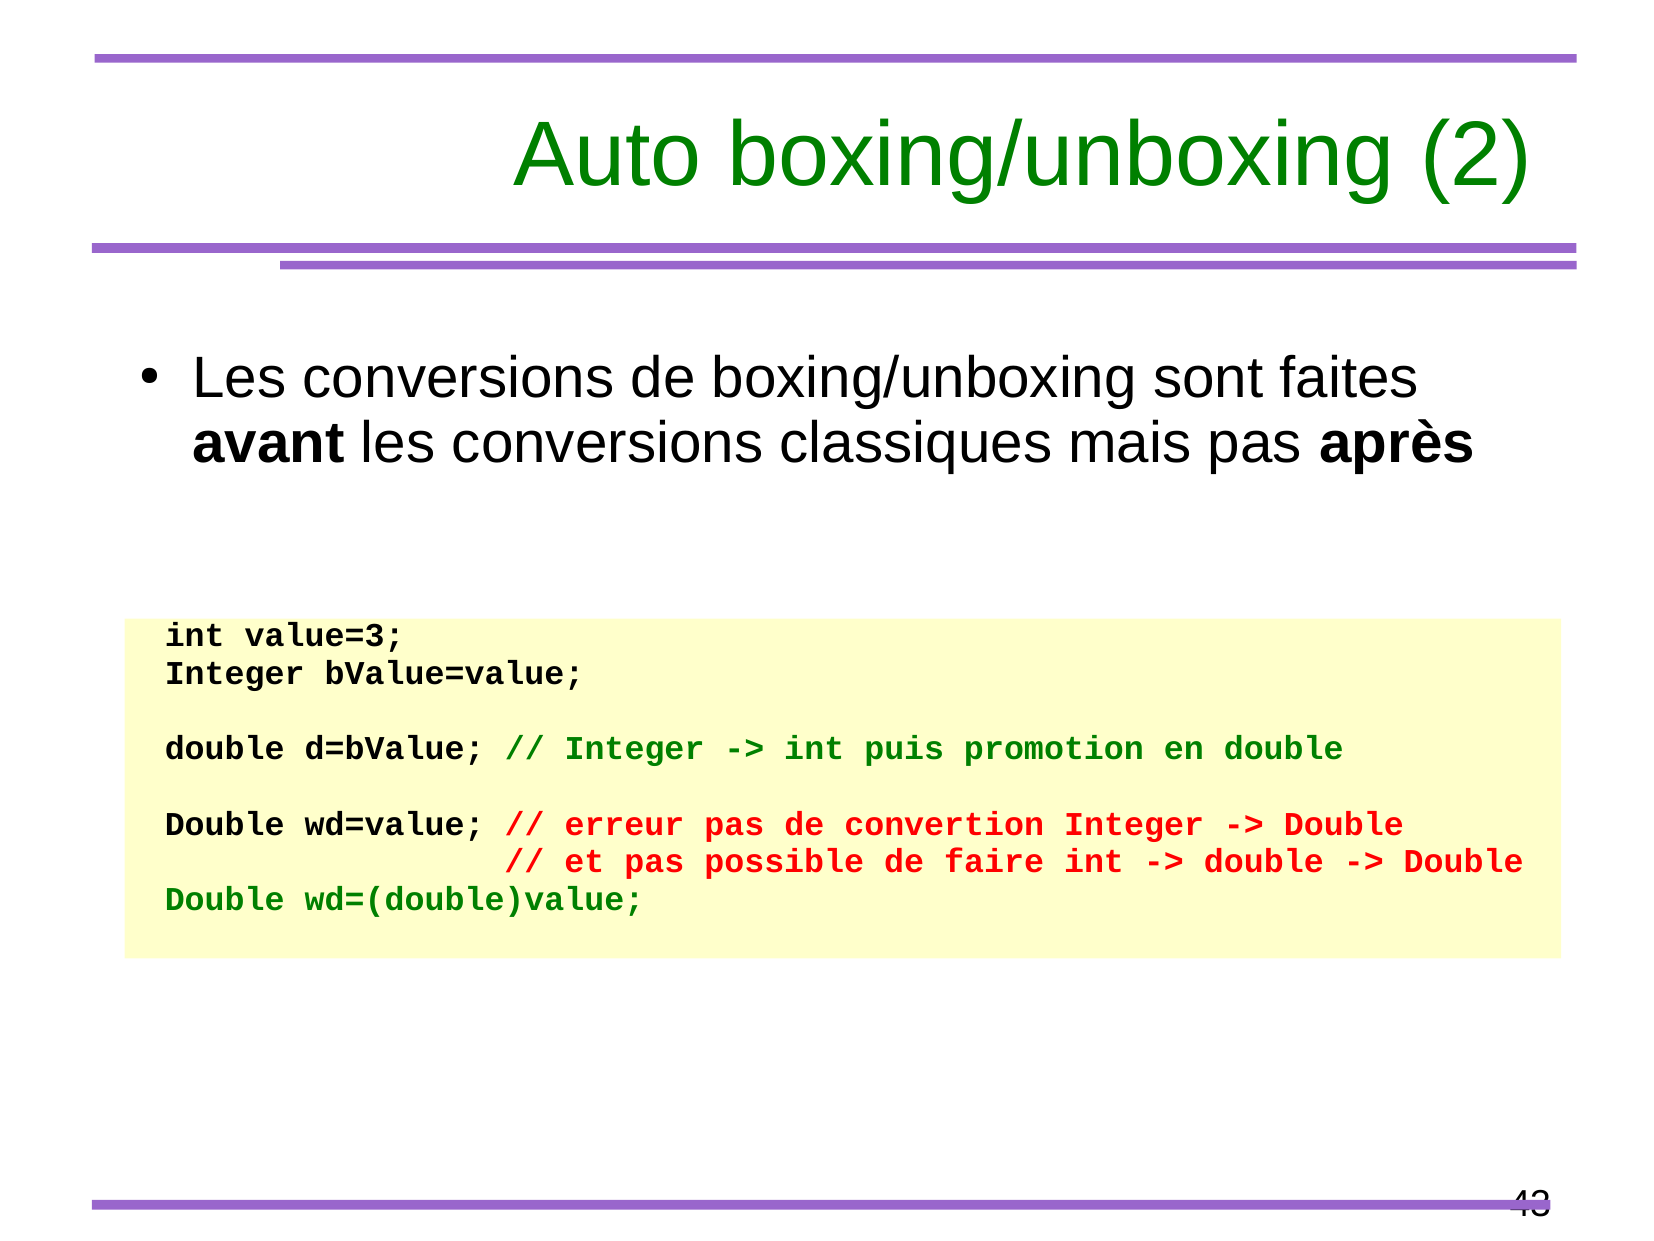

# Auto boxing/unboxing (2)
Les conversions de boxing/unboxing sont faites avant les conversions classiques mais pas après
 int value=3;
 Integer bValue=value;
 double d=bValue; // Integer -> int puis promotion en double
 Double wd=value; // erreur pas de convertion Integer -> Double
 // et pas possible de faire int -> double -> Double
 Double wd=(double)value;